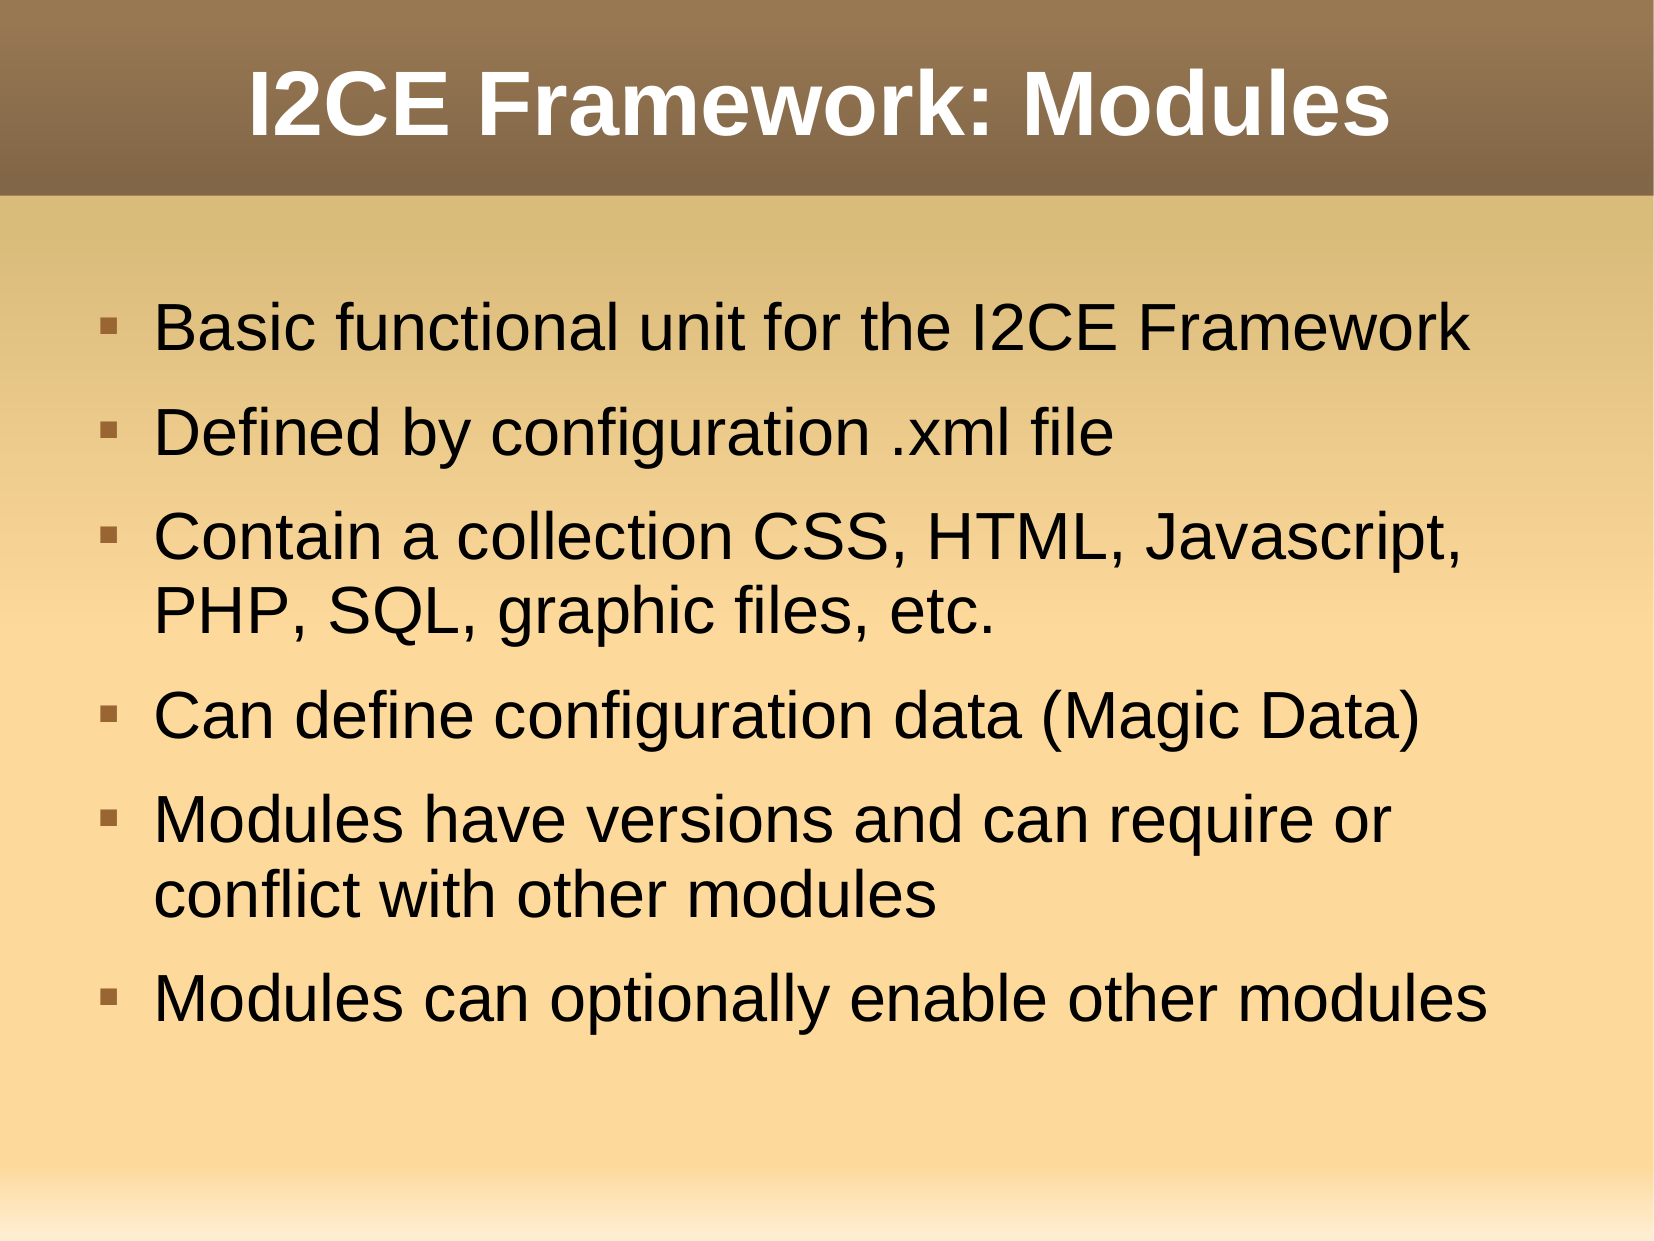

# I2CE Framework: Modules
Basic functional unit for the I2CE Framework
Defined by configuration .xml file
Contain a collection CSS, HTML, Javascript, PHP, SQL, graphic files, etc.
Can define configuration data (Magic Data)
Modules have versions and can require or conflict with other modules
Modules can optionally enable other modules